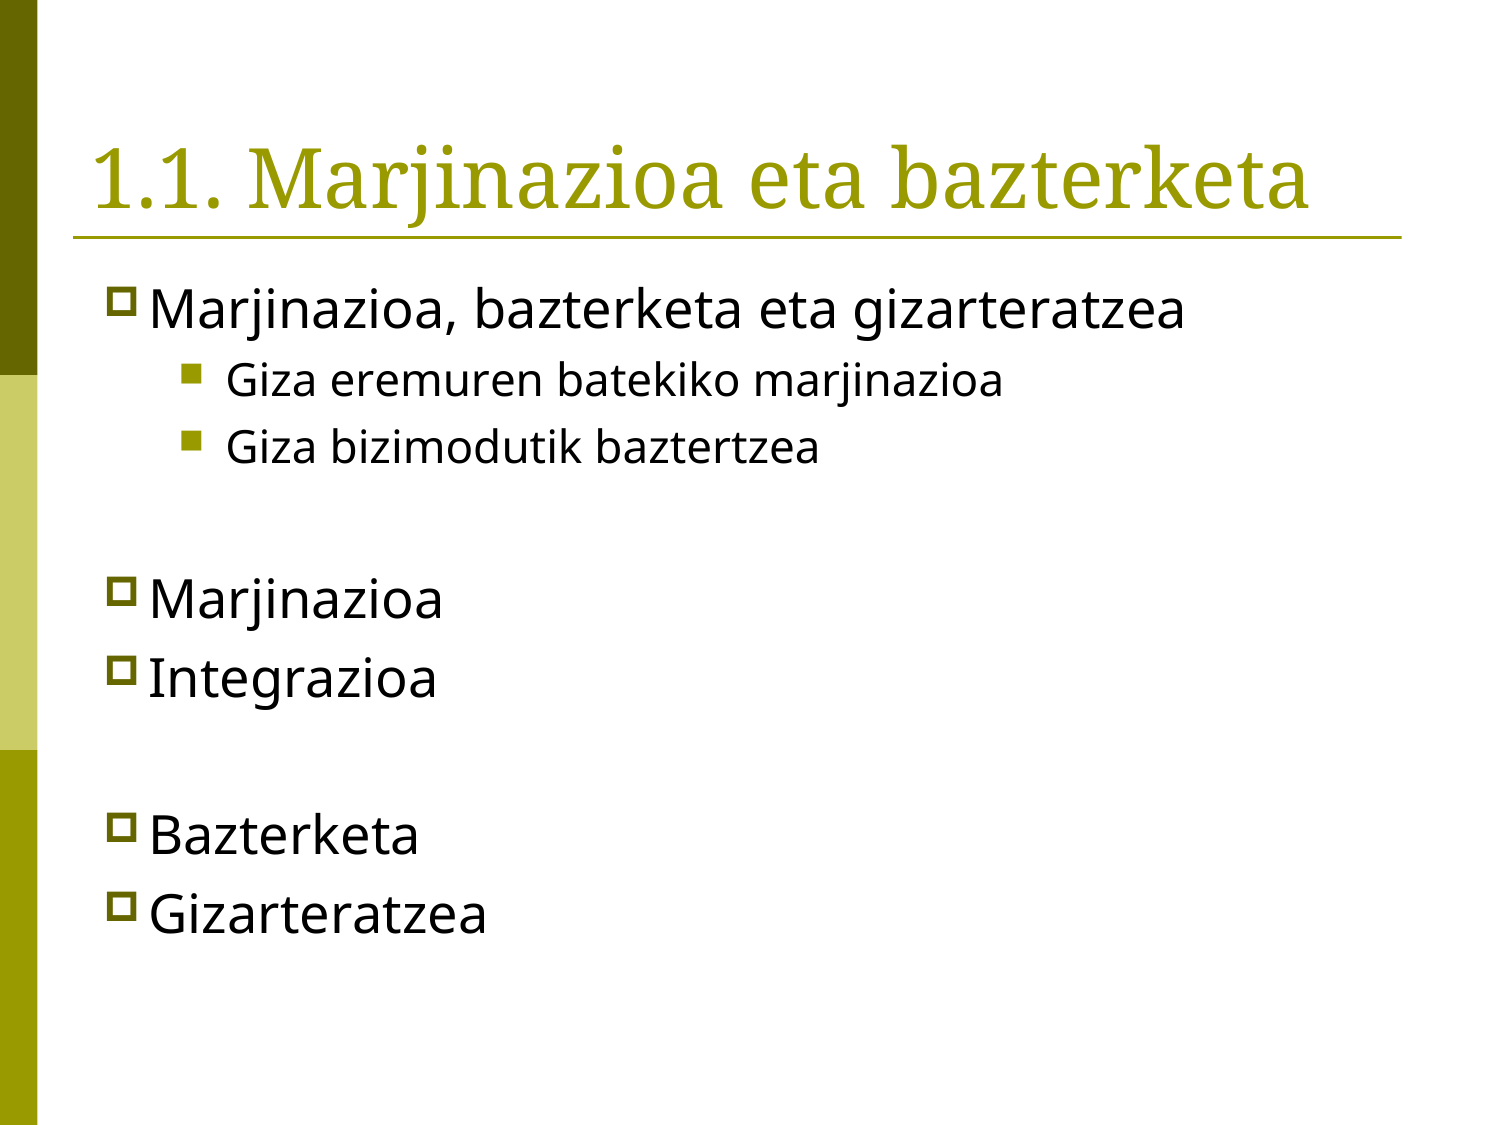

# 1.1. Marjinazioa eta bazterketa
Marjinazioa, bazterketa eta gizarteratzea
Giza eremuren batekiko marjinazioa
Giza bizimodutik baztertzea
Marjinazioa
Integrazioa
Bazterketa
Gizarteratzea